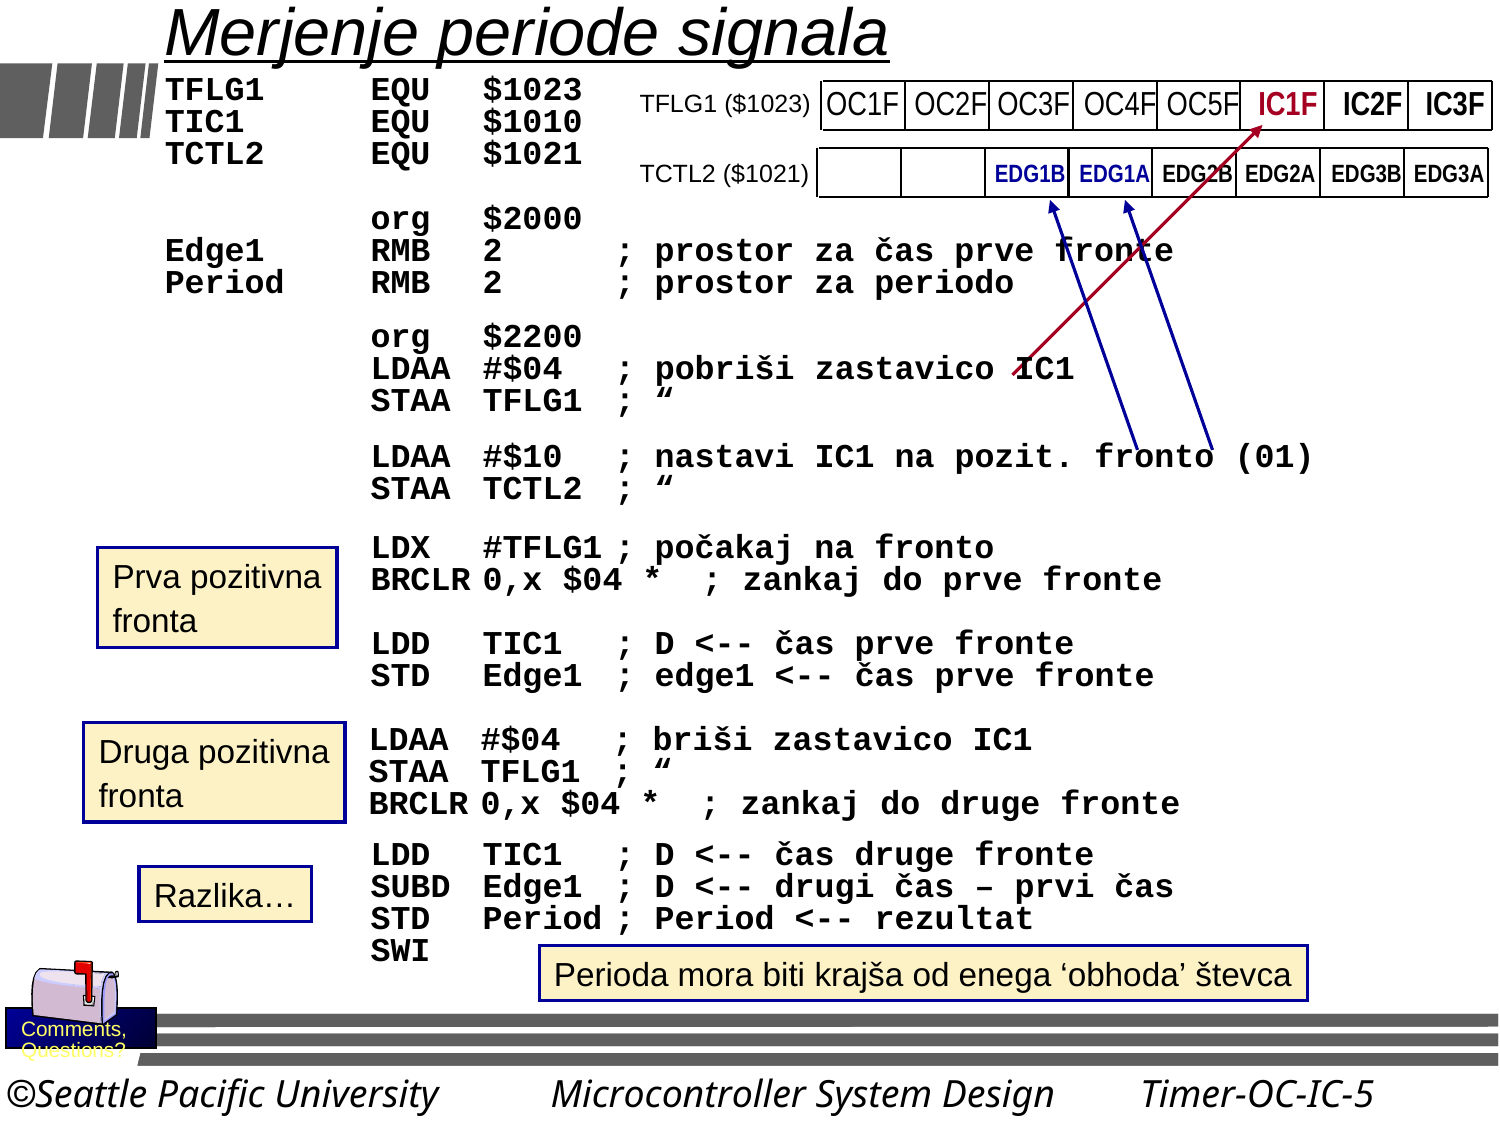

# Merjenje periode signala
TFLG1	EQU	$1023
TIC1	EQU	$1010
TCTL2	EQU	$1021
	org	$2000
Edge1	RMB	2	; prostor za čas prve fronte
Period	RMB	2	; prostor za periodo
IC1F
IC2F
OC1F
OC2F
OC3F
OC4F
OC5F
TFLG1 ($1023)
IC3F
TCTL2 ($1021)
EDG1B
EDG1A
EDG2B
EDG2A
EDG3B
EDG3A
	org 	$2200
	LDAA	#$04	; pobriši zastavico IC1
	STAA	TFLG1	; “
	LDAA	#$10	; nastavi IC1 na pozit. fronto (01)
	STAA	TCTL2	; “
	LDX	#TFLG1	; počakaj na fronto
	BRCLR	0,x $04 * ; zankaj do prve fronte
	LDD	TIC1	; D <-- čas prve fronte
	STD	Edge1	; edge1 <-- čas prve fronte
Prva pozitivna
fronta
	LDAA	#$04	; briši zastavico IC1
	STAA	TFLG1	; “
	BRCLR	0,x $04 * ; zankaj do druge fronte
Druga pozitivna
fronta
	LDD	TIC1	; D <-- čas druge fronte
	SUBD	Edge1	; D <-- drugi čas – prvi čas
	STD	Period	; Period <-- rezultat
	SWI
Razlika…
Perioda mora biti krajša od enega ‘obhoda’ števca